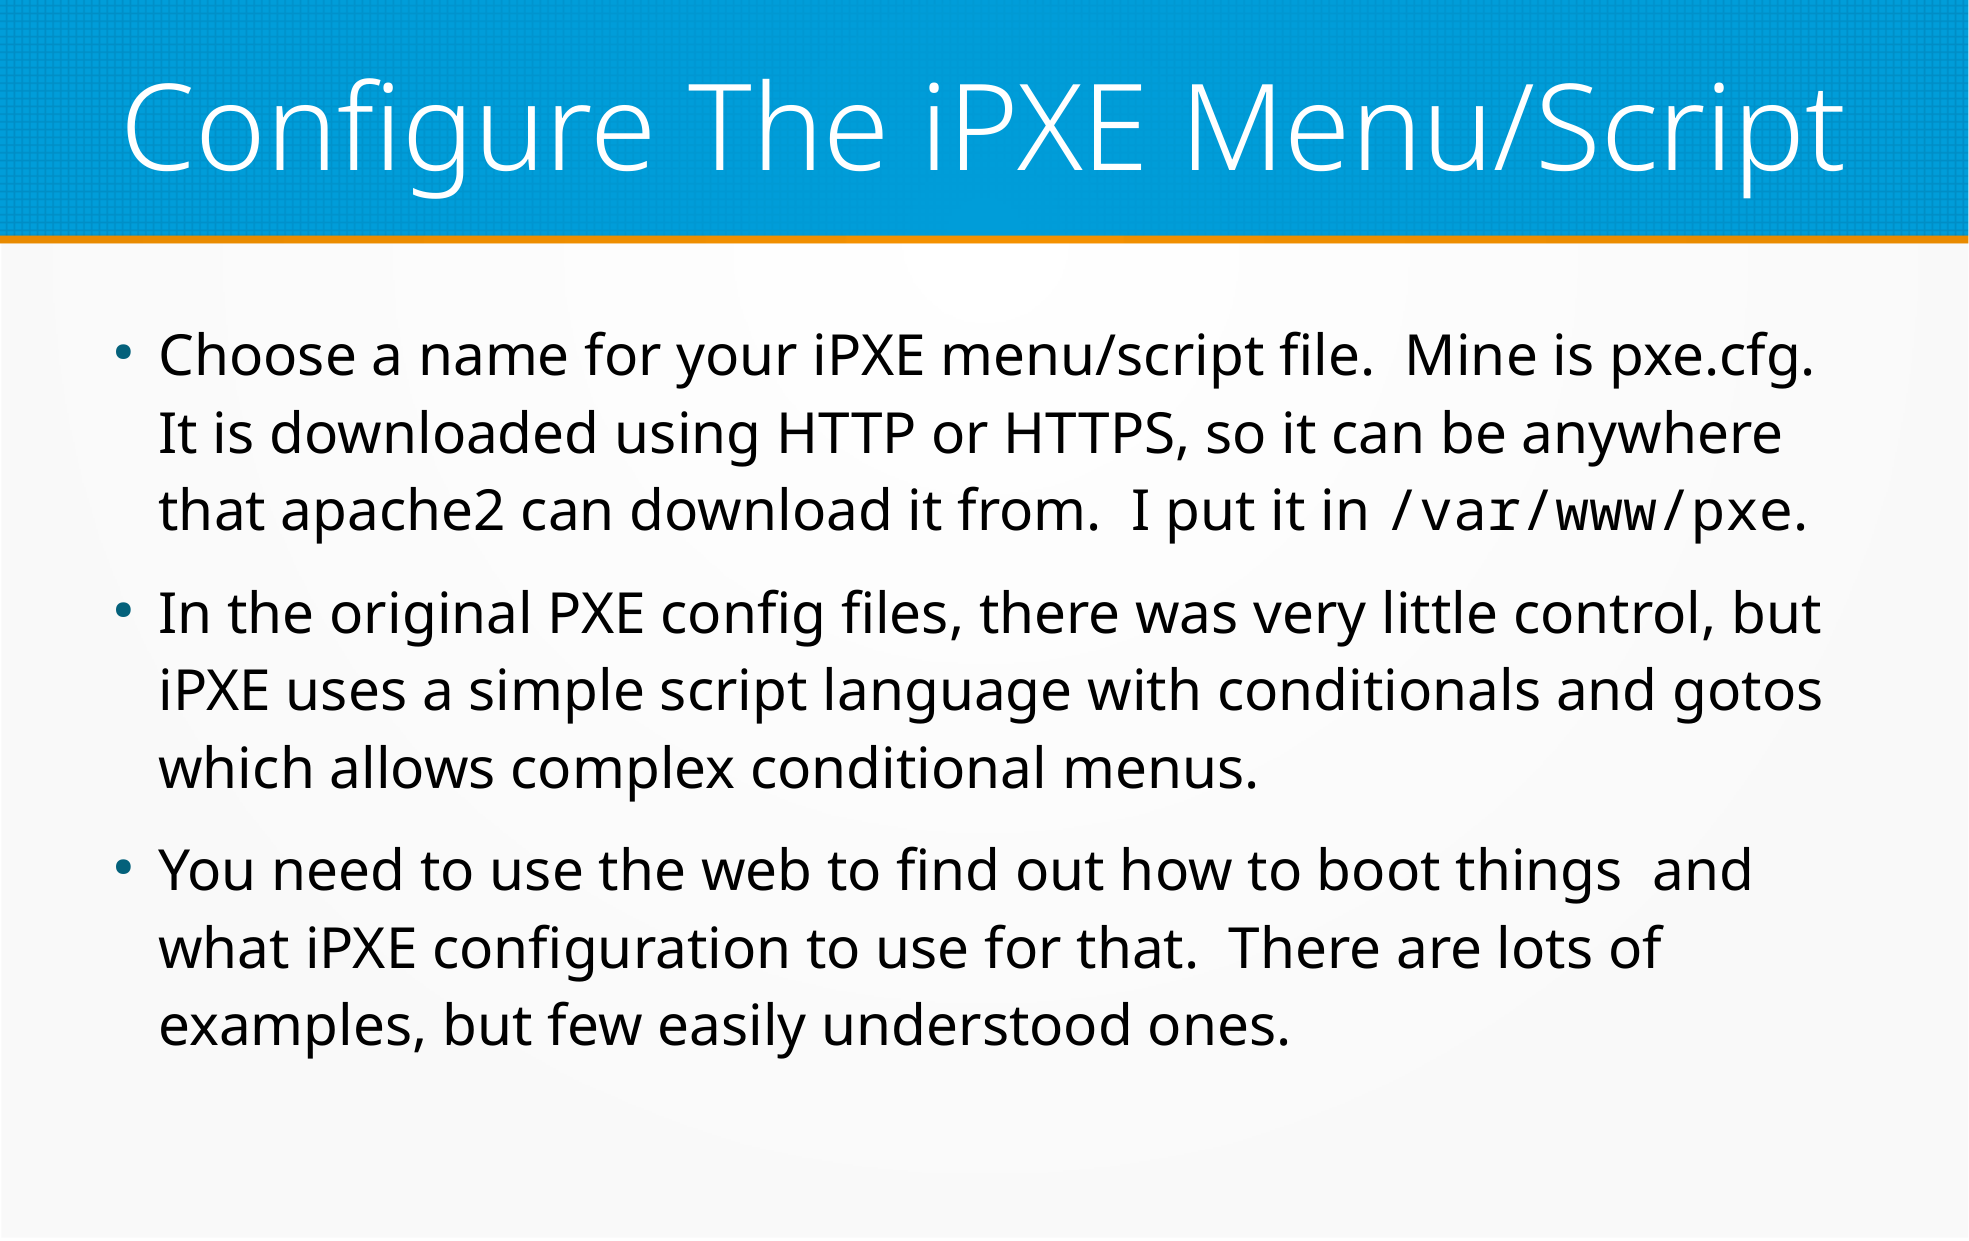

# Configure The iPXE Menu/Script
Choose a name for your iPXE menu/script file. Mine is pxe.cfg. It is downloaded using HTTP or HTTPS, so it can be anywhere that apache2 can download it from. I put it in /var/www/pxe.
In the original PXE config files, there was very little control, but iPXE uses a simple script language with conditionals and gotos which allows complex conditional menus.
You need to use the web to find out how to boot things and what iPXE configuration to use for that. There are lots of examples, but few easily understood ones.